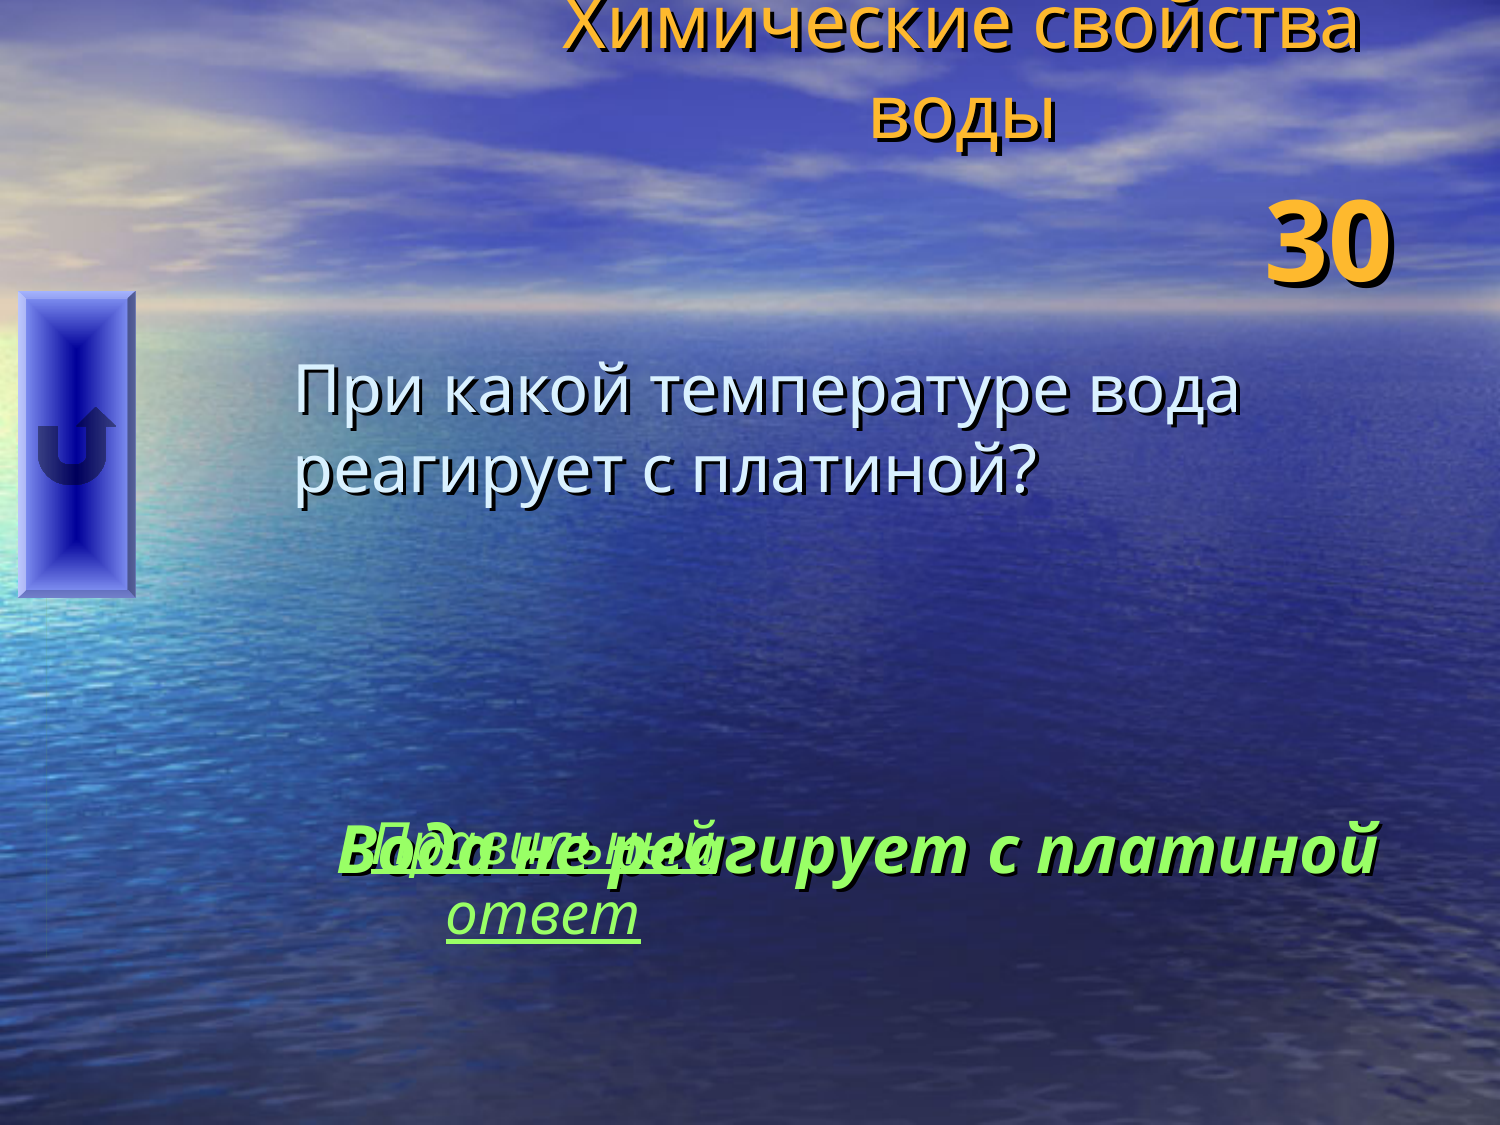

# Химические свойства воды
30
При какой температуре вода реагирует с платиной?
Вода не реагирует с платиной
Правильный ответ